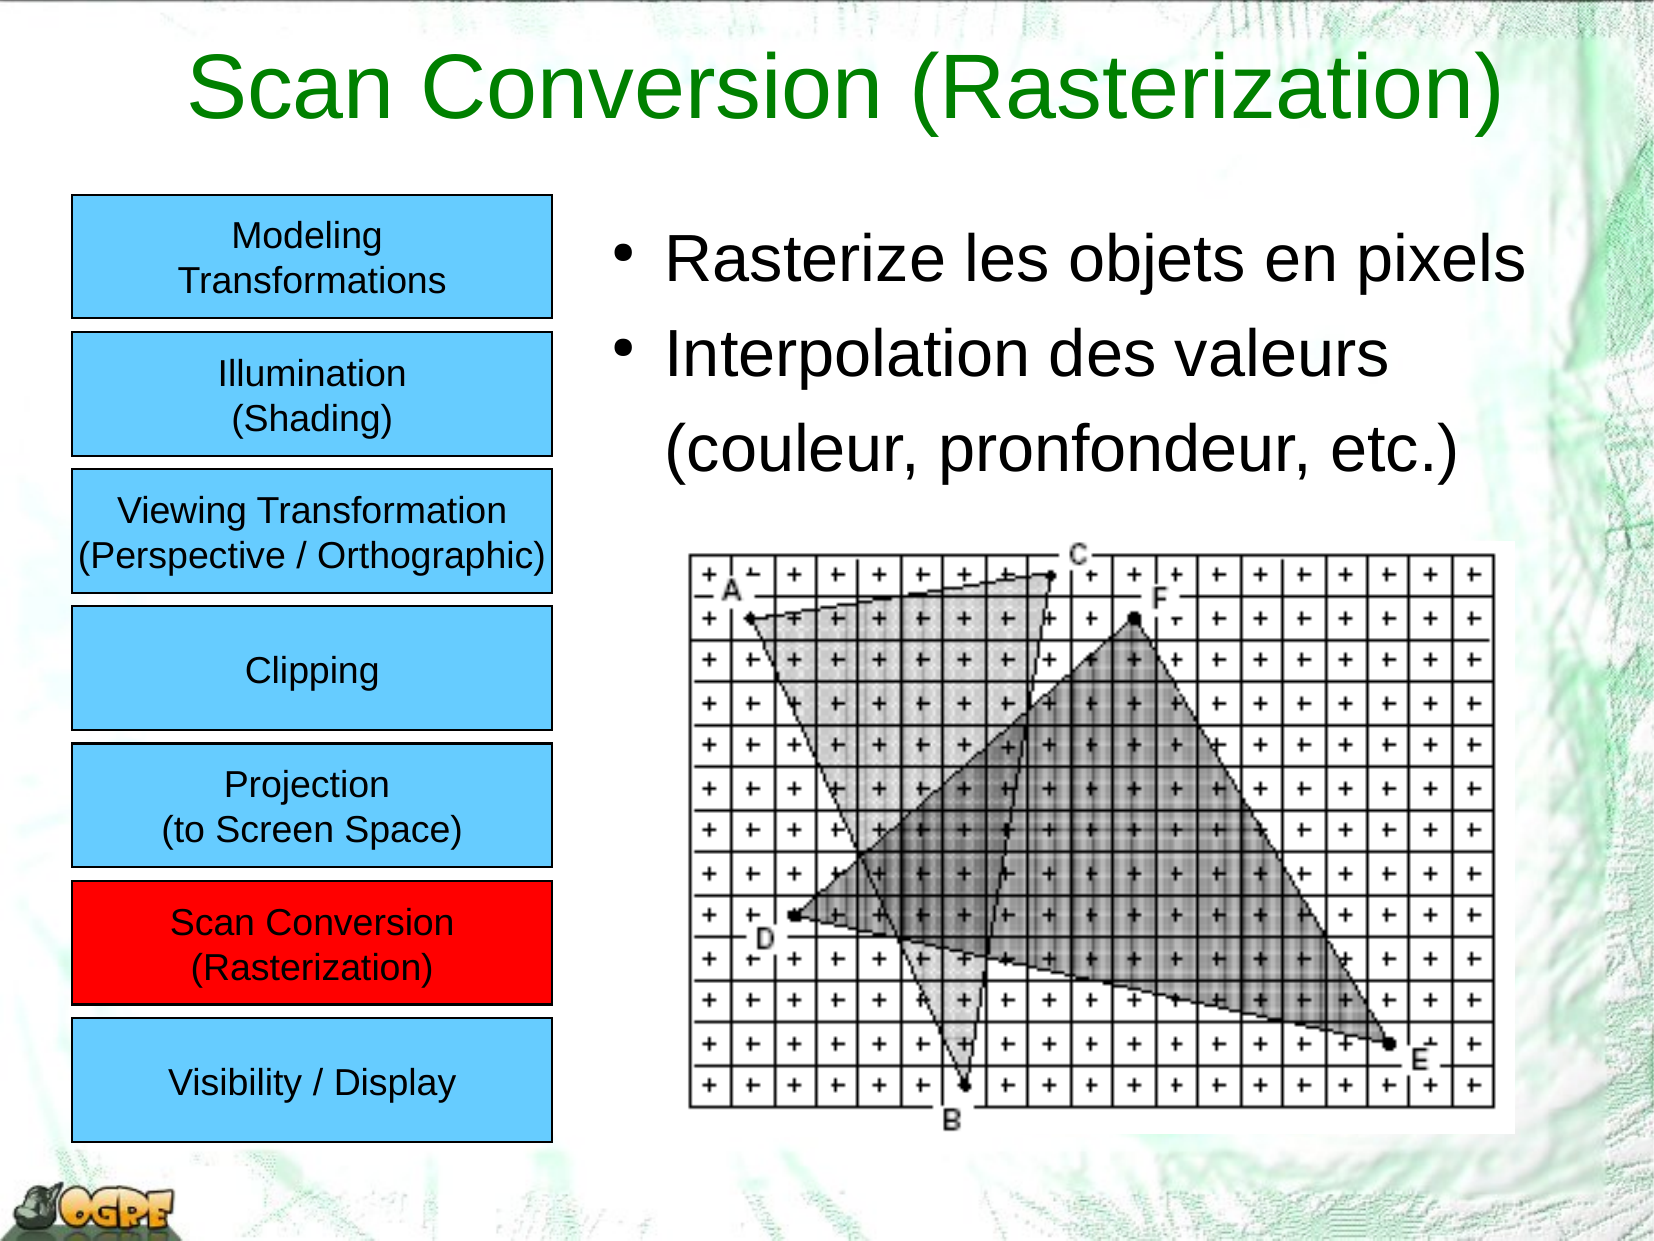

# Scan Conversion (Rasterization)
Modeling
Transformations
Rasterize les objets en pixels
Interpolation des valeurs
(couleur, pronfondeur, etc.)
Illumination
(Shading)
Viewing Transformation
(Perspective / Orthographic)
Clipping
Projection
(to Screen Space)
Scan Conversion
(Rasterization)
Visibility / Display